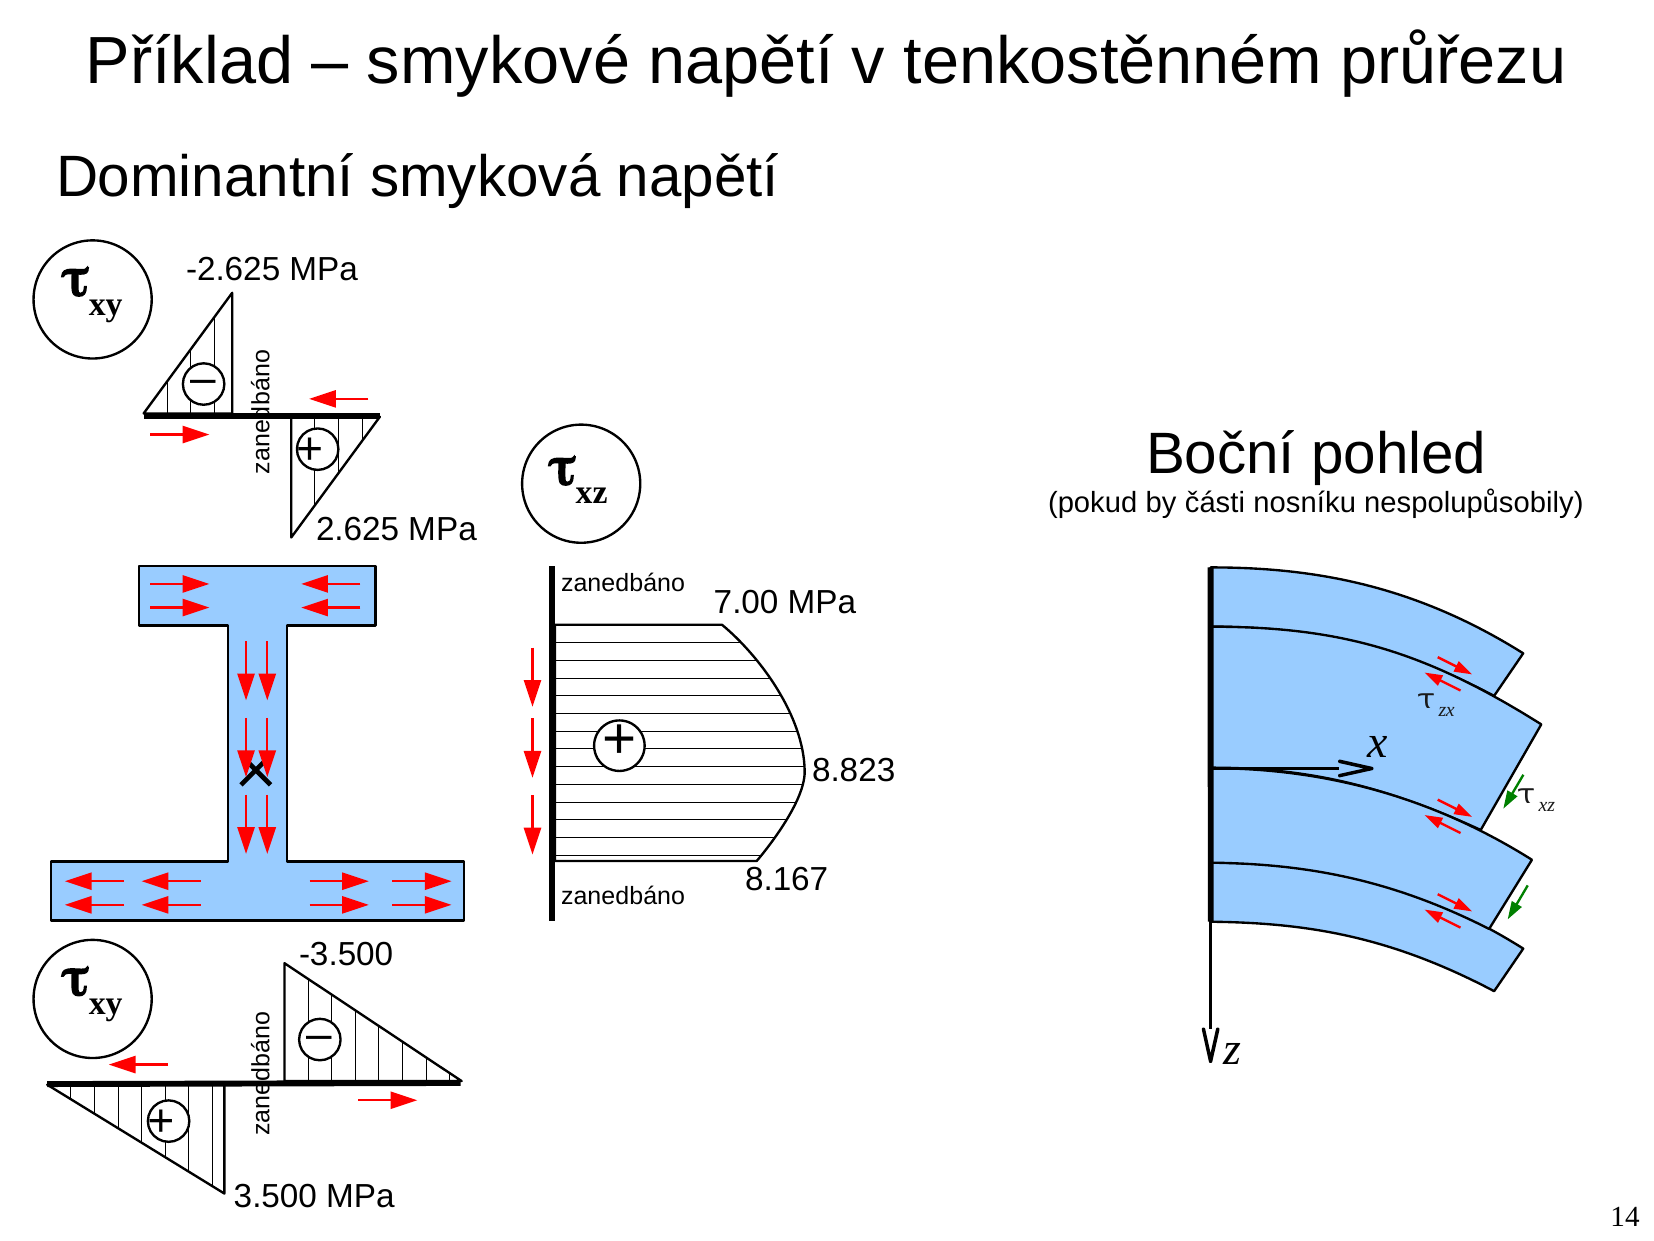

# Příklad – smykové napětí v tenkostěnném průřezu
Dominantní smyková napětí
txy
-2.625 MPa
–
zanedbáno
+
Boční pohled
(pokud by části nosníku nespolupůsobily)
txz
2.625 MPa
zanedbáno
7.00 MPa
+
x
8.823
8.167
zanedbáno
-3.500
txy
–
z
zanedbáno
+
3.500 MPa
14